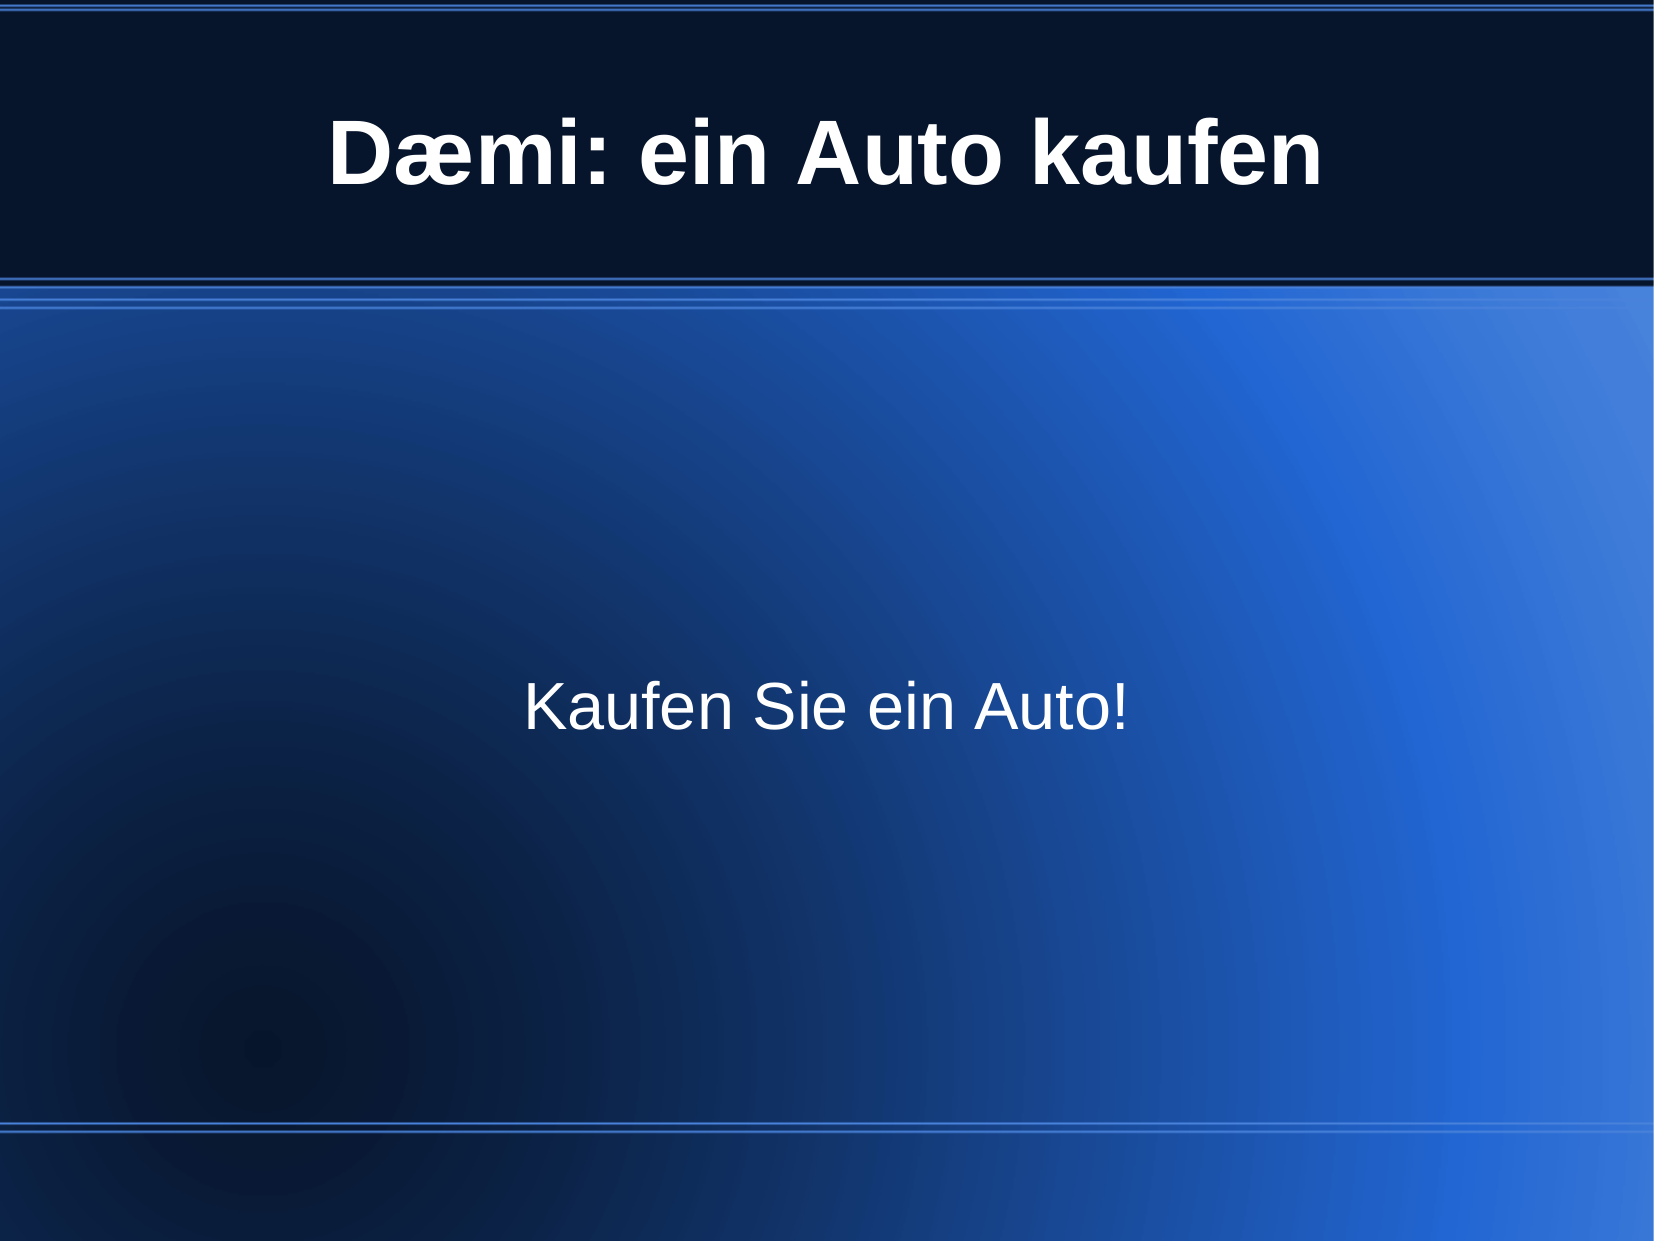

# Dæmi: ein Auto kaufen
Kaufen Sie ein Auto!